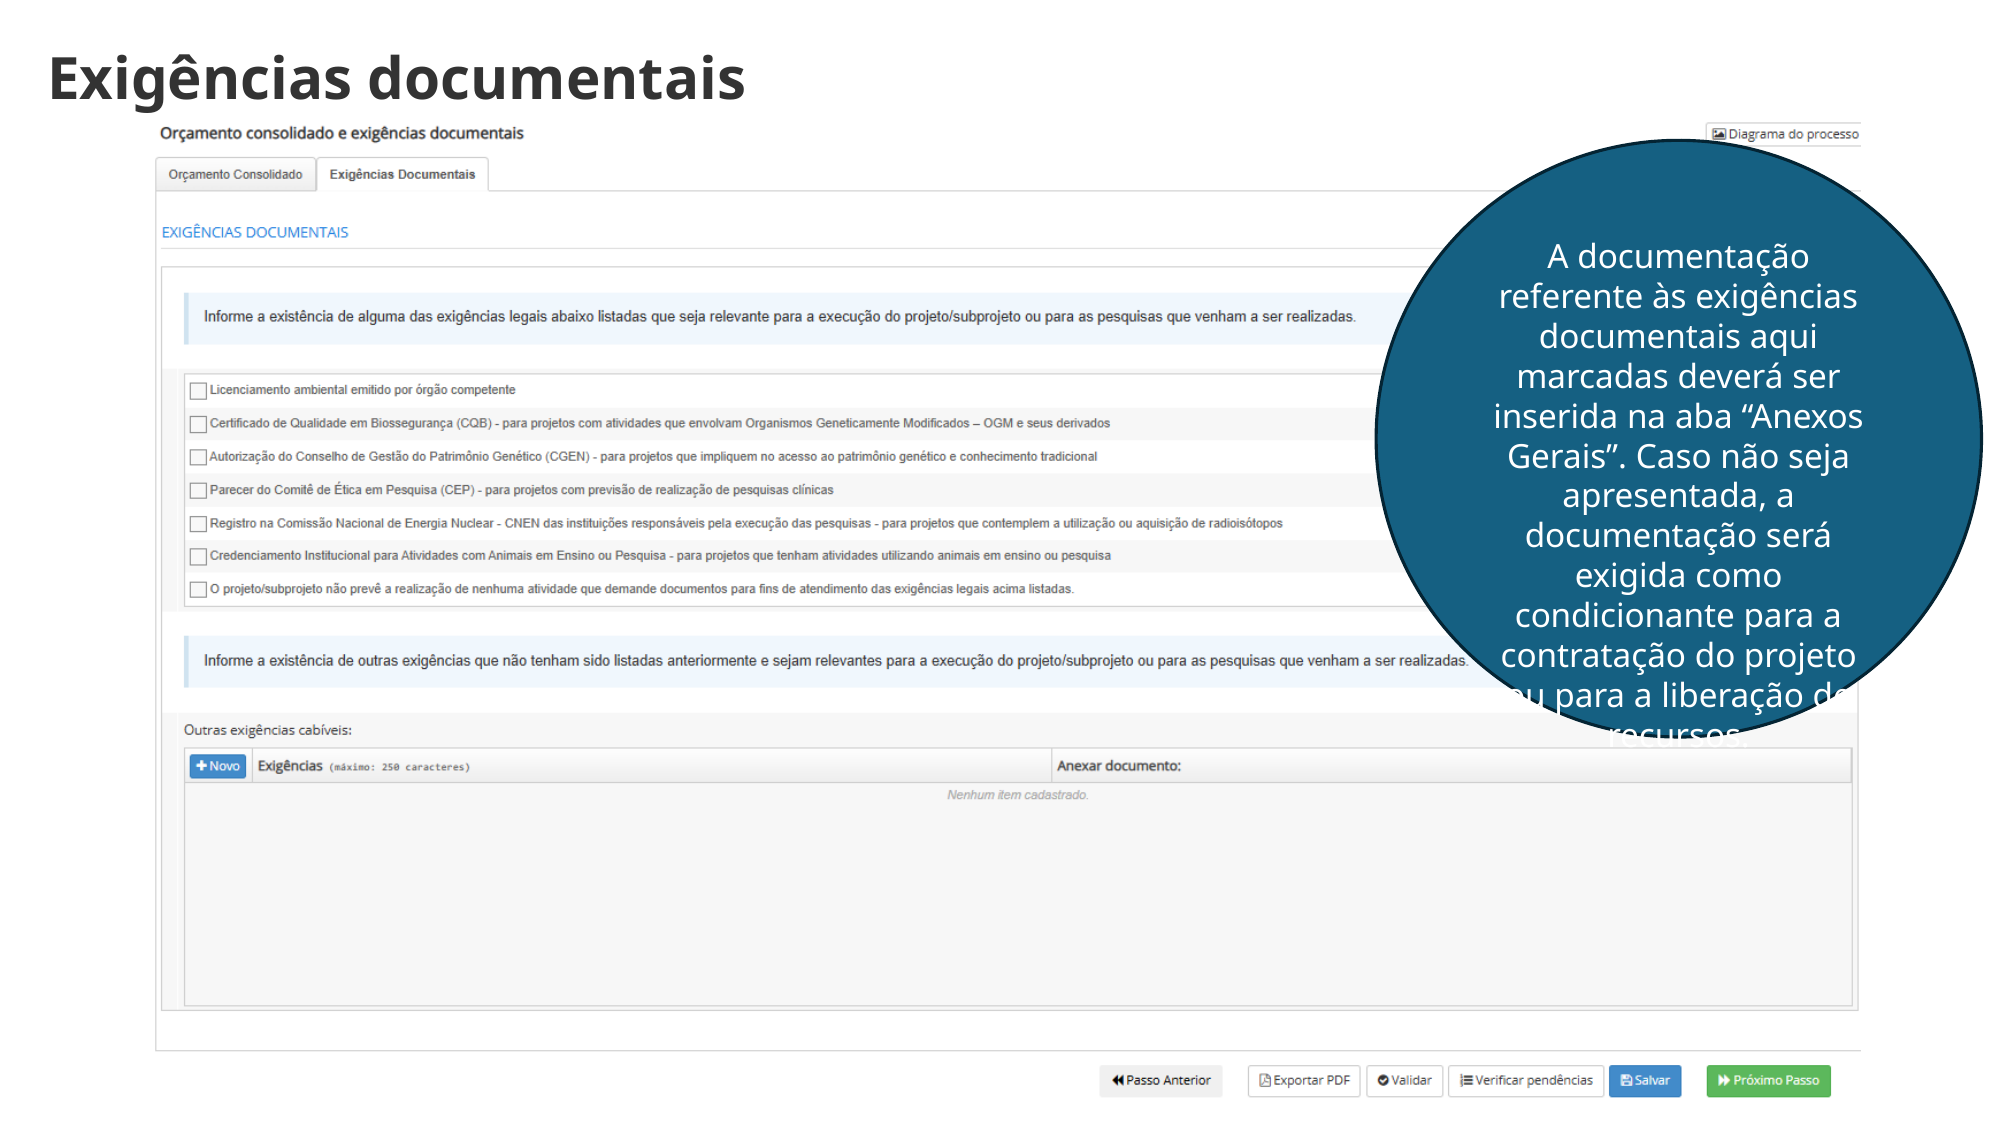

# Exigências documentais
A documentação referente às exigências documentais aqui marcadas deverá ser inserida na aba “Anexos Gerais”. Caso não seja apresentada, a documentação será exigida como condicionante para a contratação do projeto ou para a liberação de recursos.